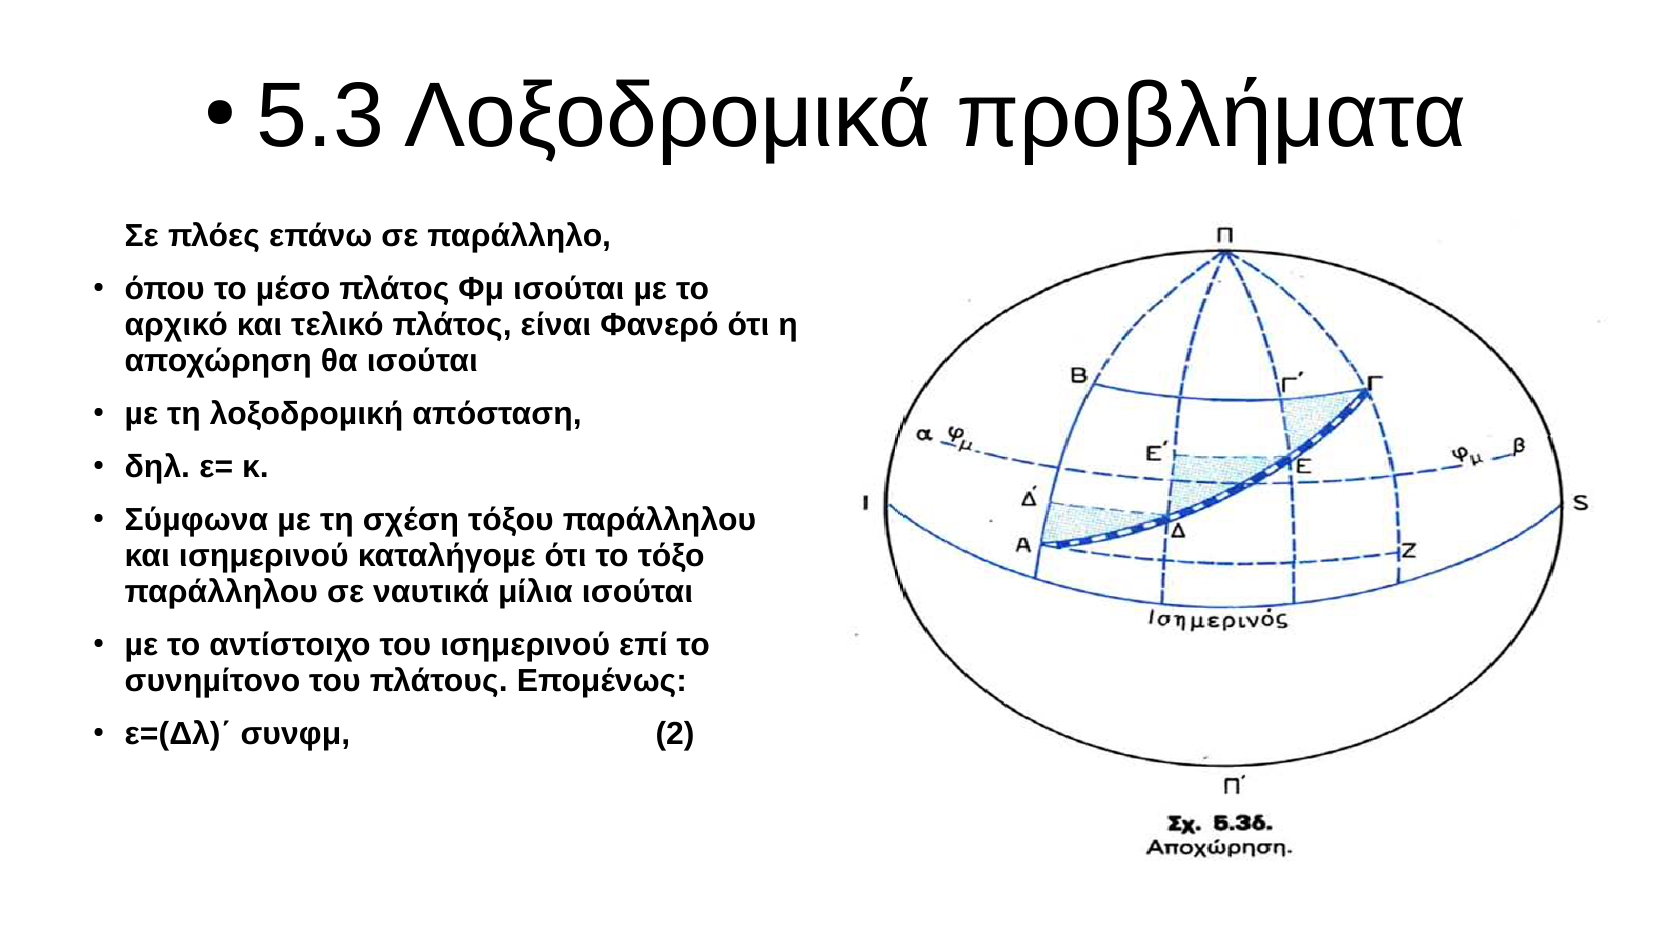

# 5.3 Λοξοδρομικά προβλήματα
Σε πλόες επάνω σε παράλληλο,
όπου το µέσο πλάτος Φμ ισούται µε το αρχικό και τελικό πλάτος, είναι Φανερό ότι η αποχώρηση θα ισούται
µε τη λοξοδροµική απόσταση,
δηλ. ε= κ.
Σύµφωνα µε τη σχέση τόξου παράλληλου και ισημερινού καταλήγοµε ότι το τόξο παράλληλου σε ναυτικά μίλια ισούται
µε το αντίστοιχο του ισημερινού επί το συνηµίτονο του πλάτους. Επομένως:
ε=(Δλ)΄ συνφμ, (2)